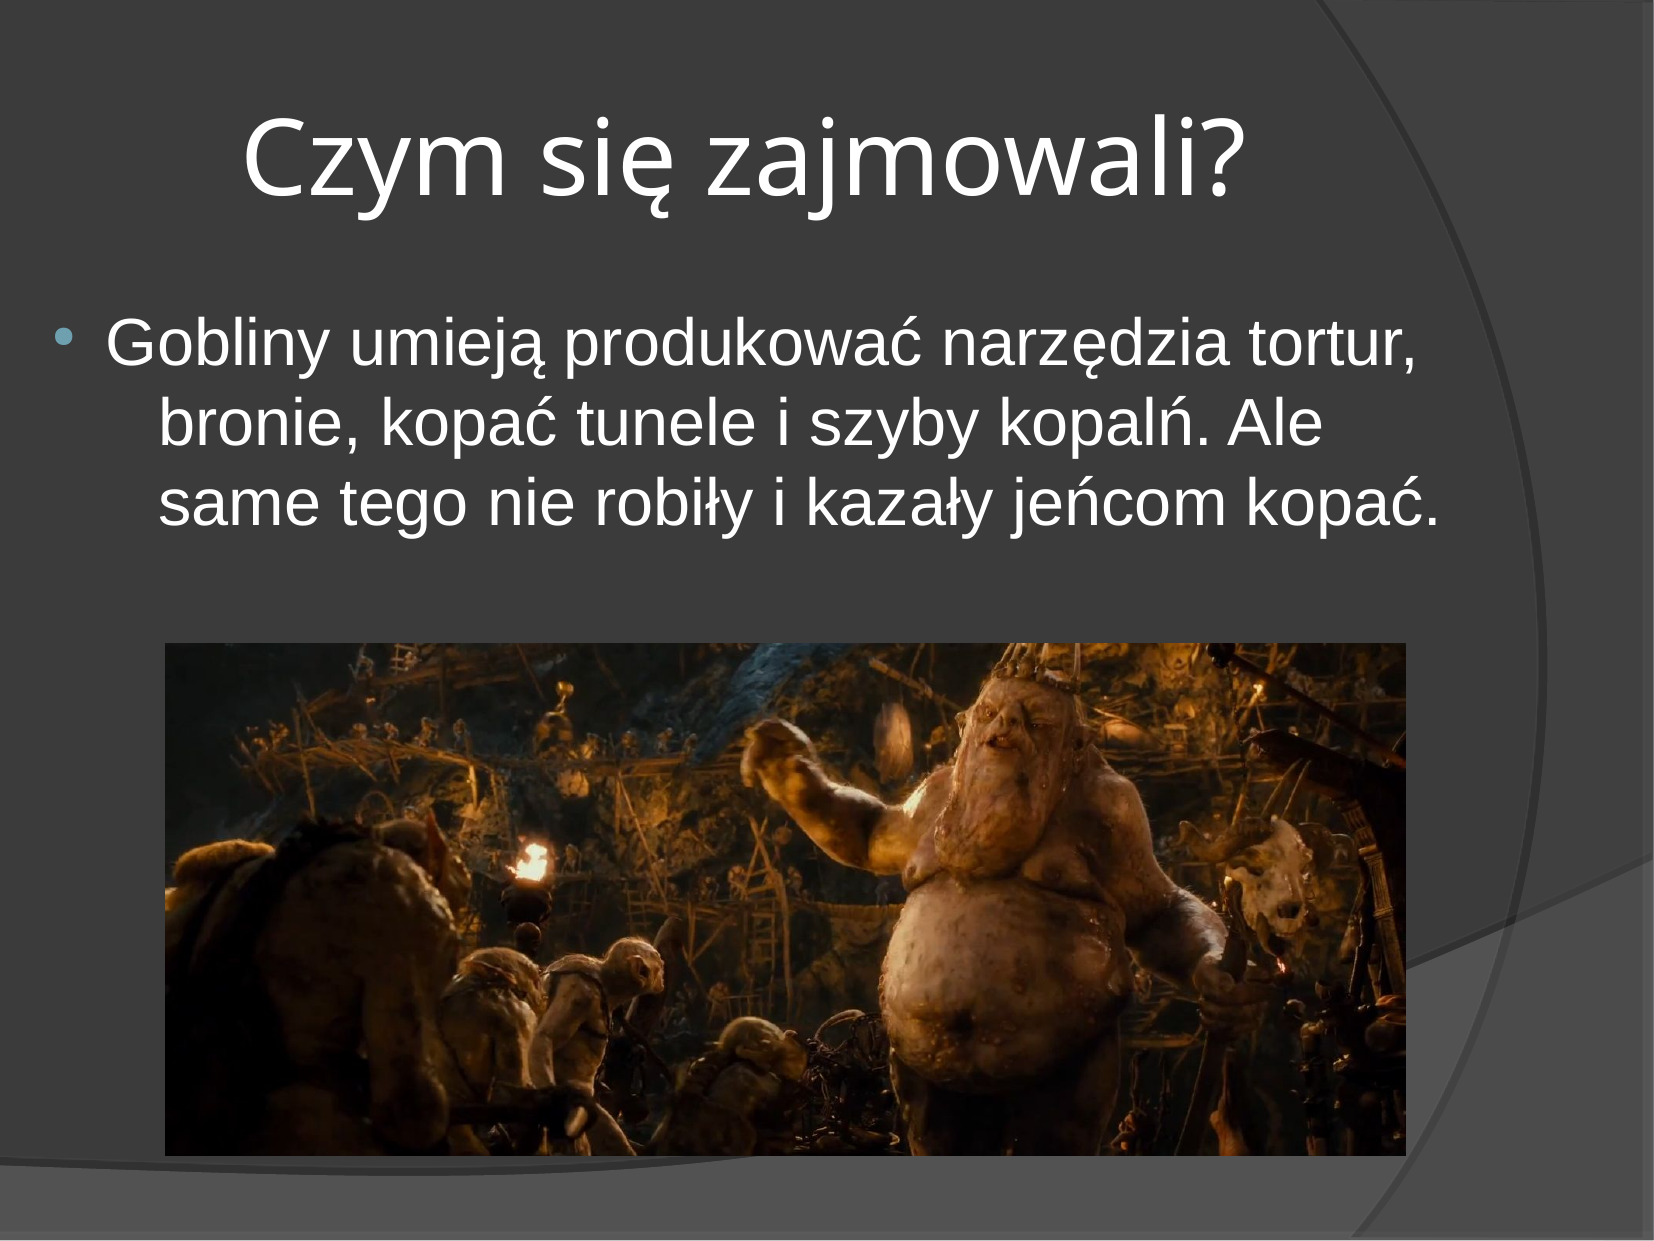

# Czym się zajmowali?
Gobliny umieją produkować narzędzia tortur, bronie, kopać tunele i szyby kopalń. Ale same tego nie robiły i kazały jeńcom kopać.